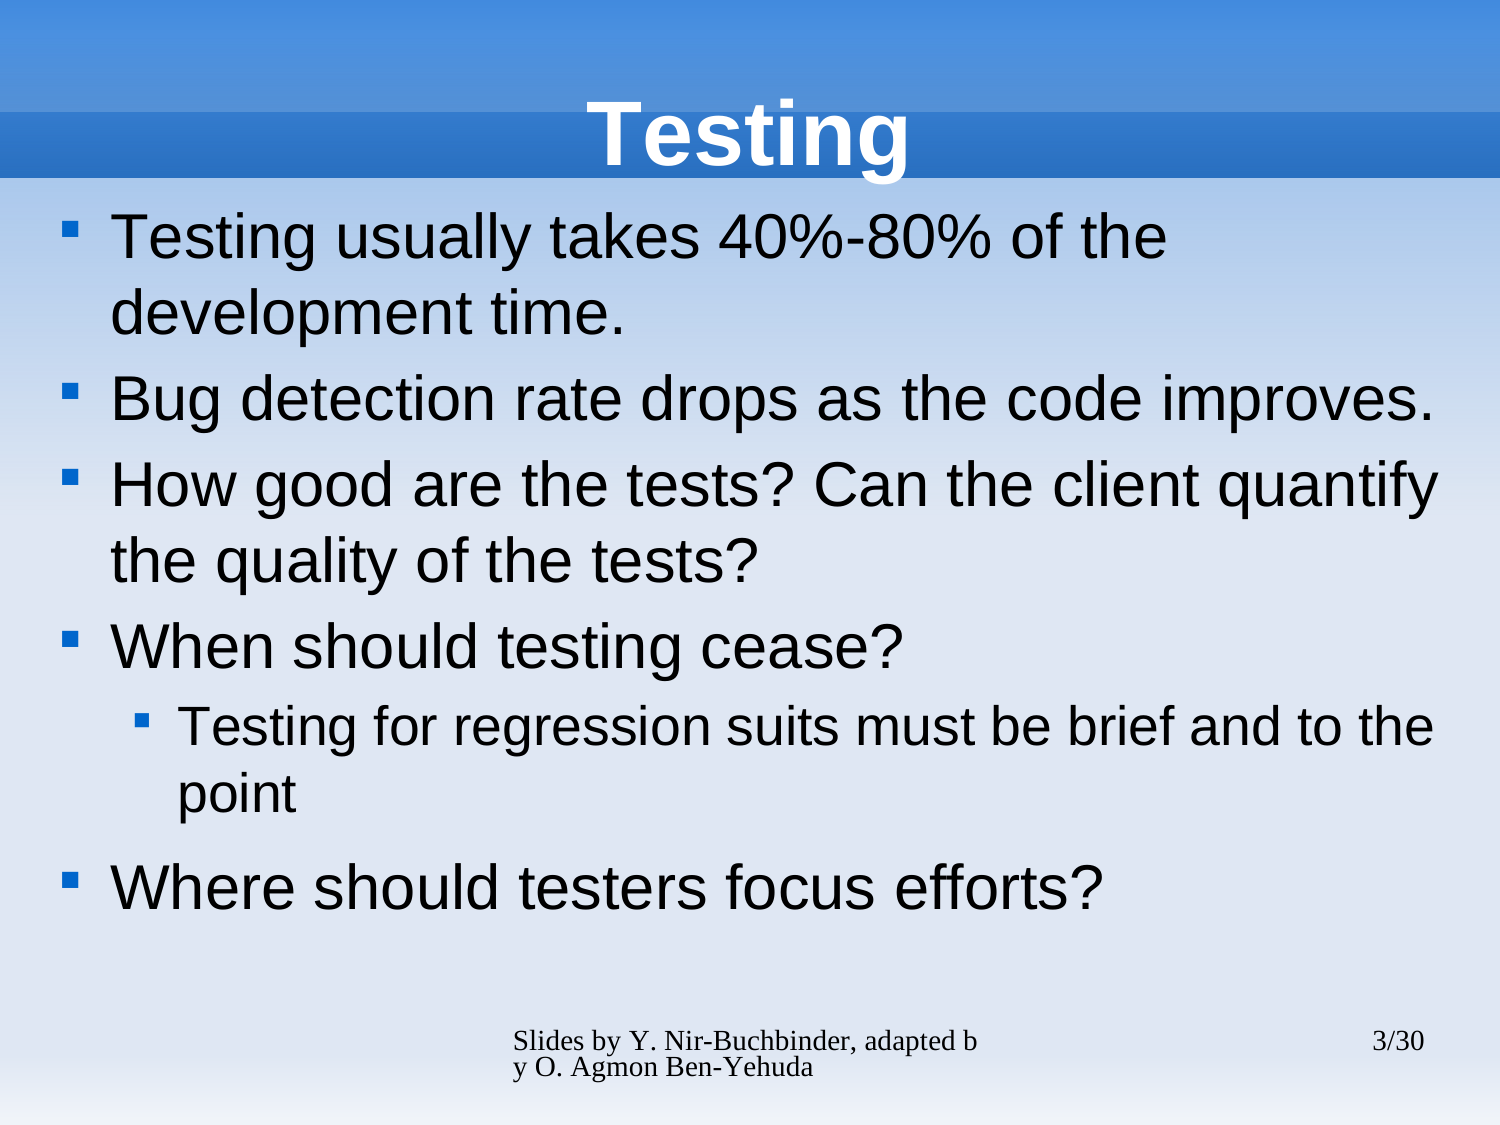

# Testing
Testing usually takes 40%-80% of the development time.
Bug detection rate drops as the code improves.
How good are the tests? Can the client quantify the quality of the tests?
When should testing cease?
Testing for regression suits must be brief and to the point
Where should testers focus efforts?
Slides by Y. Nir-Buchbinder, adapted by O. Agmon Ben-Yehuda
3